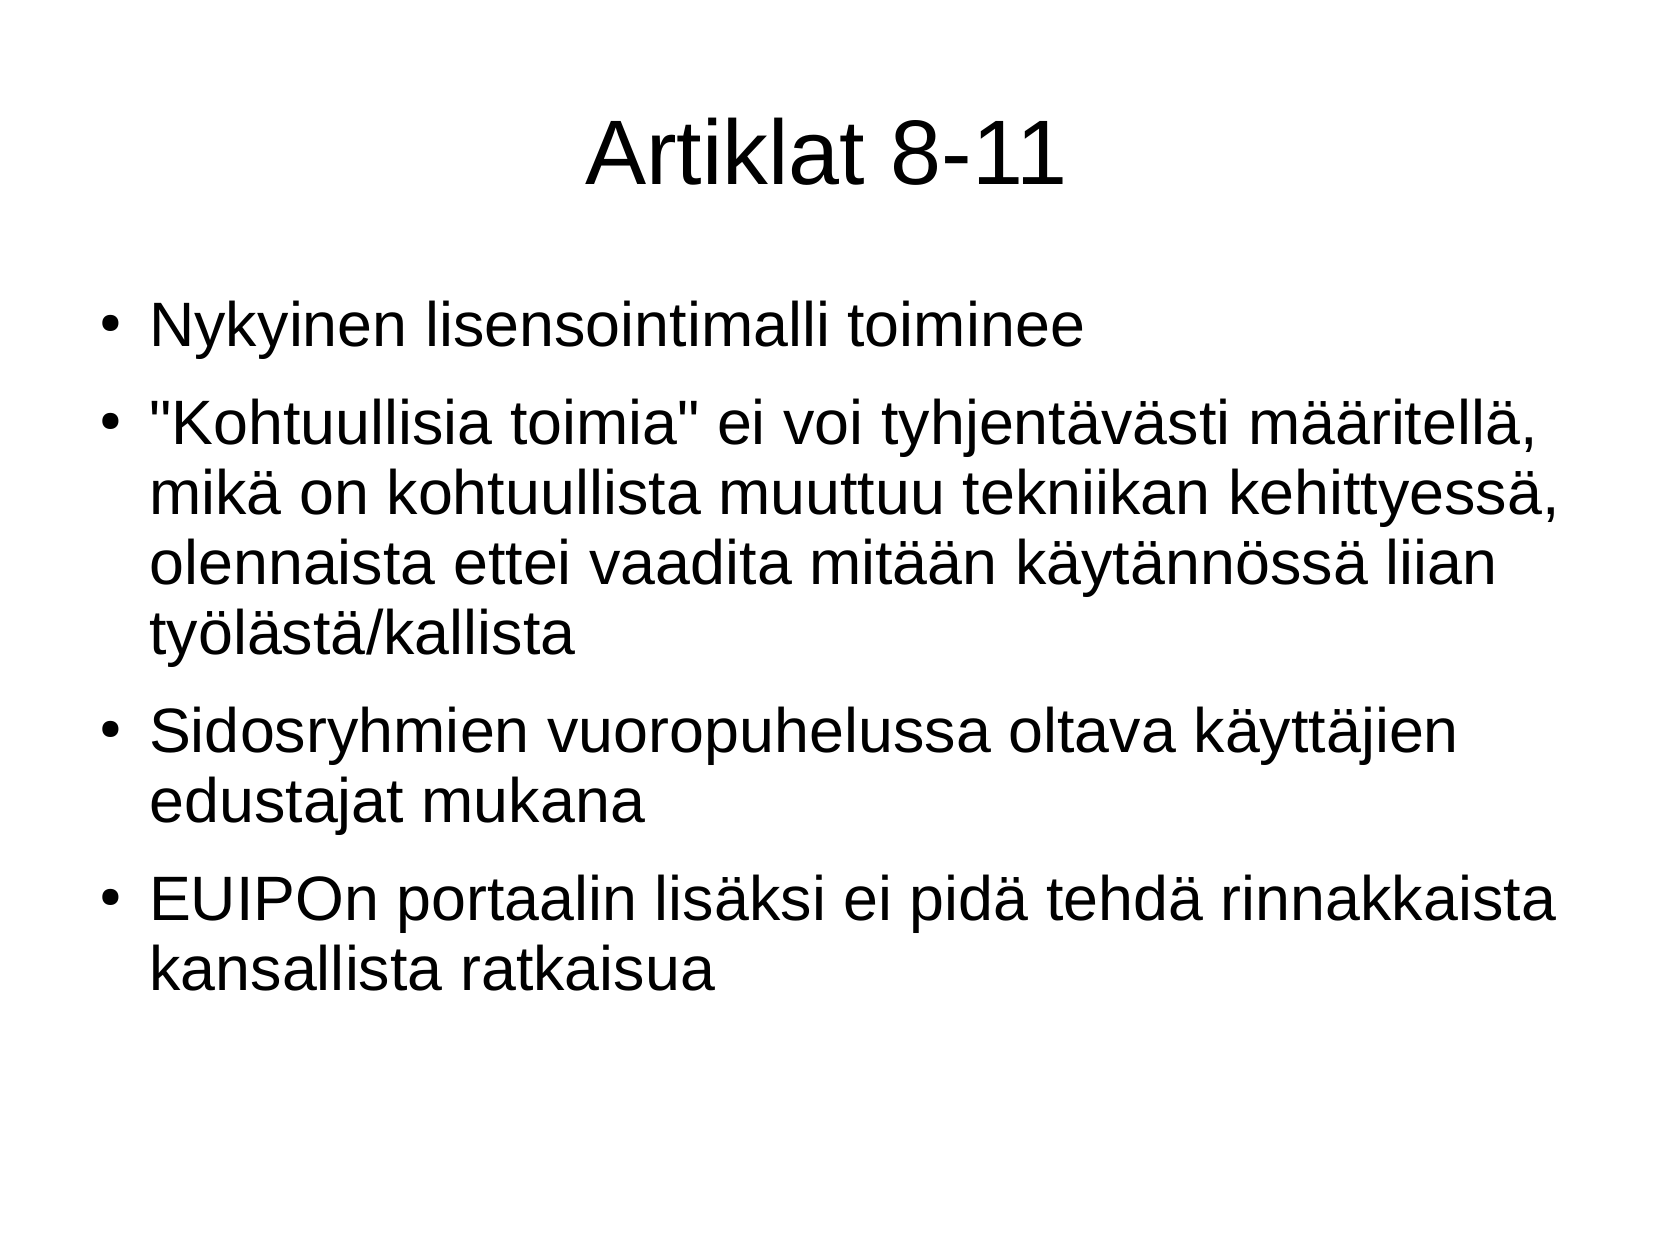

# Artiklat 8-11
Nykyinen lisensointimalli toiminee
"Kohtuullisia toimia" ei voi tyhjentävästi määritellä, mikä on kohtuullista muuttuu tekniikan kehittyessä, olennaista ettei vaadita mitään käytännössä liian työlästä/kallista
Sidosryhmien vuoropuhelussa oltava käyttäjien edustajat mukana
EUIPOn portaalin lisäksi ei pidä tehdä rinnakkaista kansallista ratkaisua